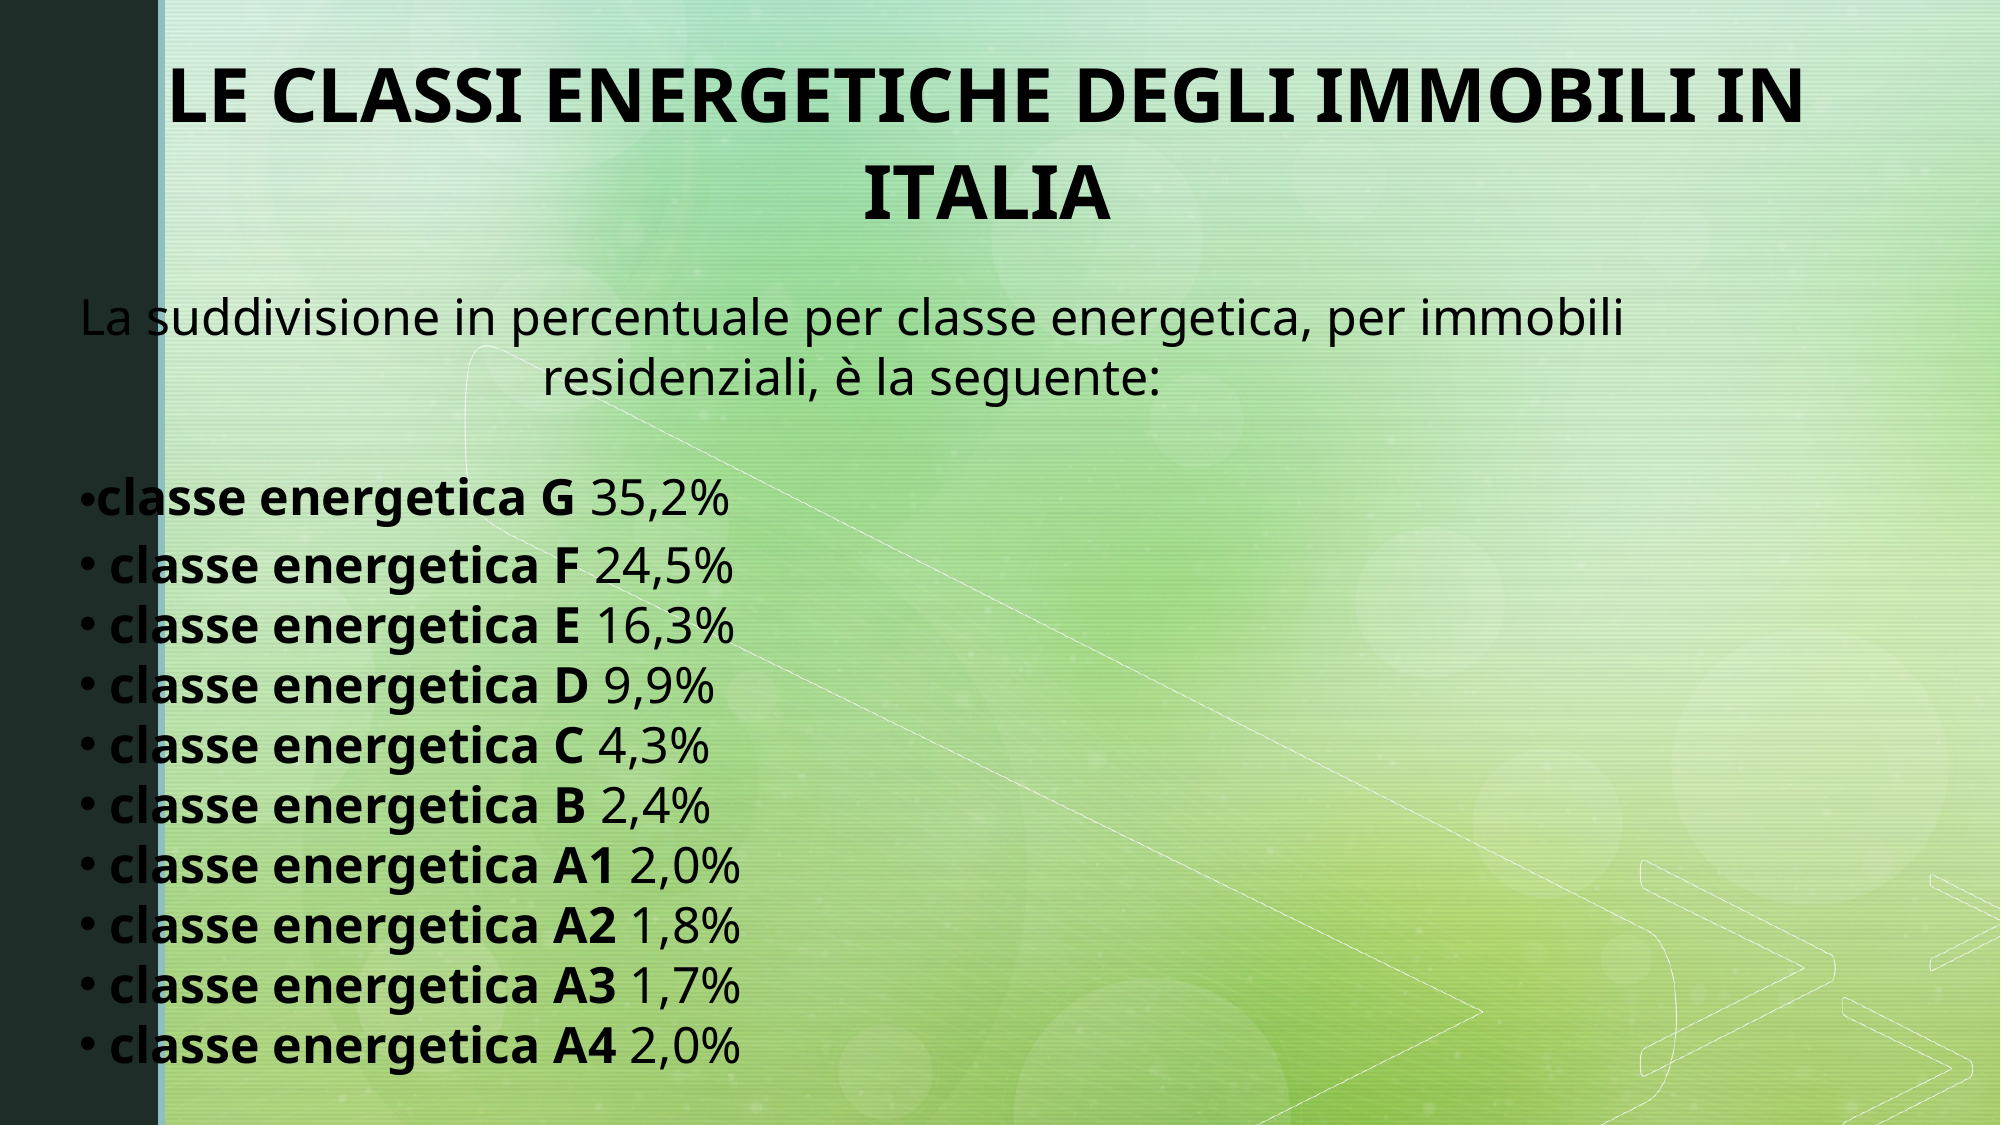

LE CLASSI ENERGETICHE DEGLI IMMOBILI IN ITALIA
La suddivisione in percentuale per classe energetica, per immobili residenziali, è la seguente:
classe energetica G 35,2%
 classe energetica F 24,5%
 classe energetica E 16,3%
 classe energetica D 9,9%
 classe energetica C 4,3%
 classe energetica B 2,4%
 classe energetica A1 2,0%
 classe energetica A2 1,8%
 classe energetica A3 1,7%
 classe energetica A4 2,0%